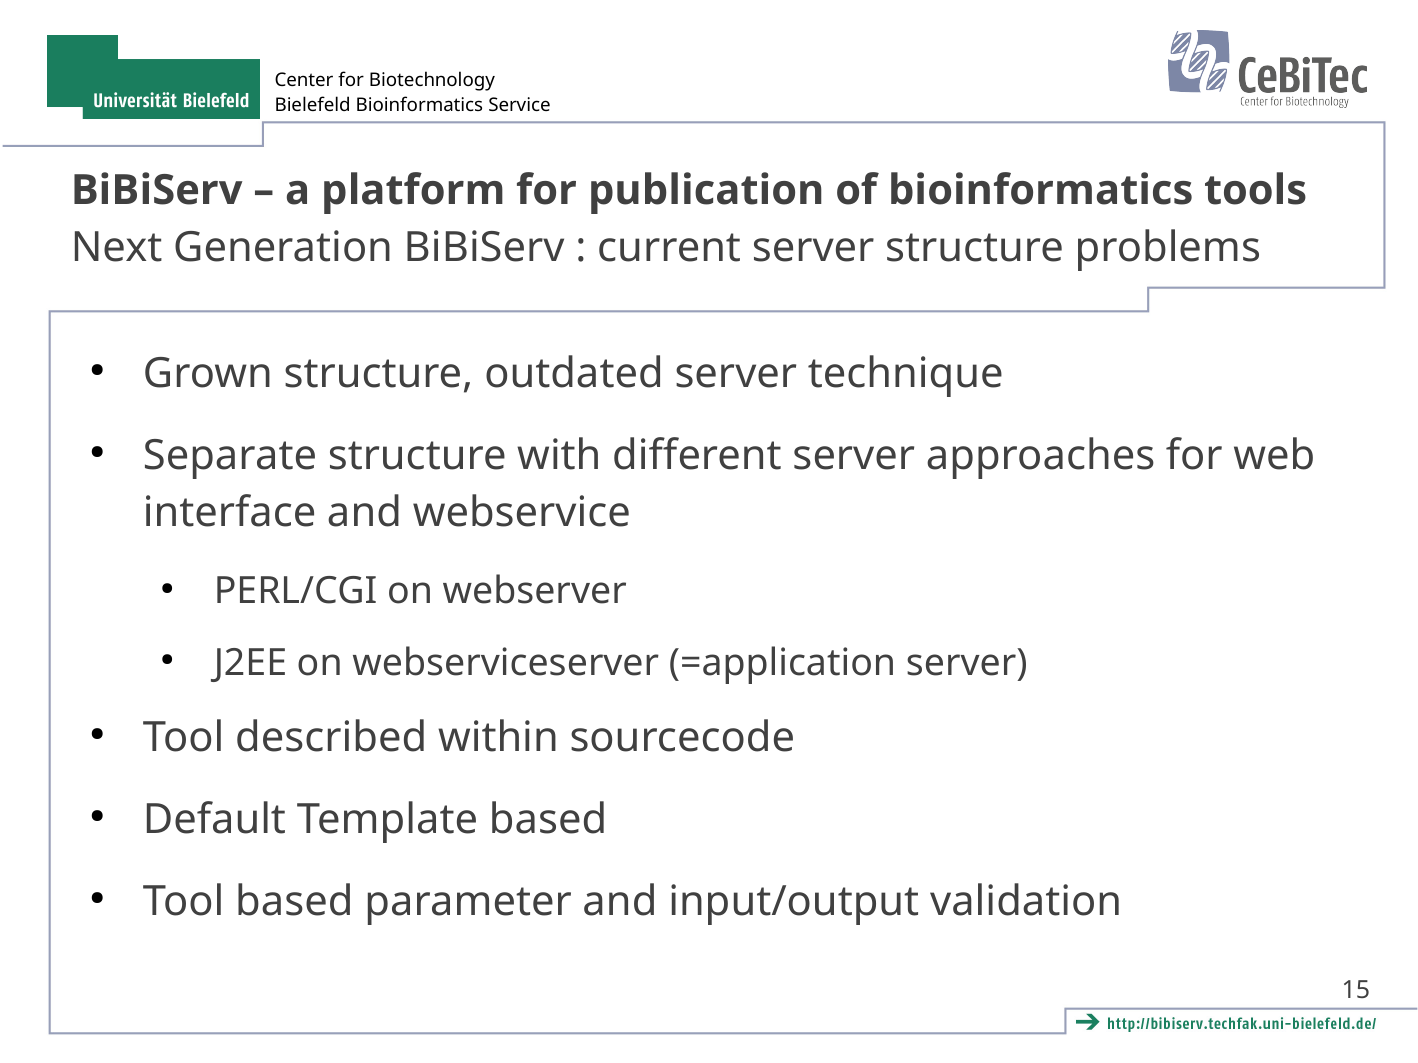

# BiBiServ – a platform for publication of bioinformatics tools Next Generation BiBiServ : current server structure problems
Grown structure, outdated server technique
Separate structure with different server approaches for web interface and webservice
PERL/CGI on webserver
J2EE on webserviceserver (=application server)
Tool described within sourcecode
Default Template based
Tool based parameter and input/output validation
15